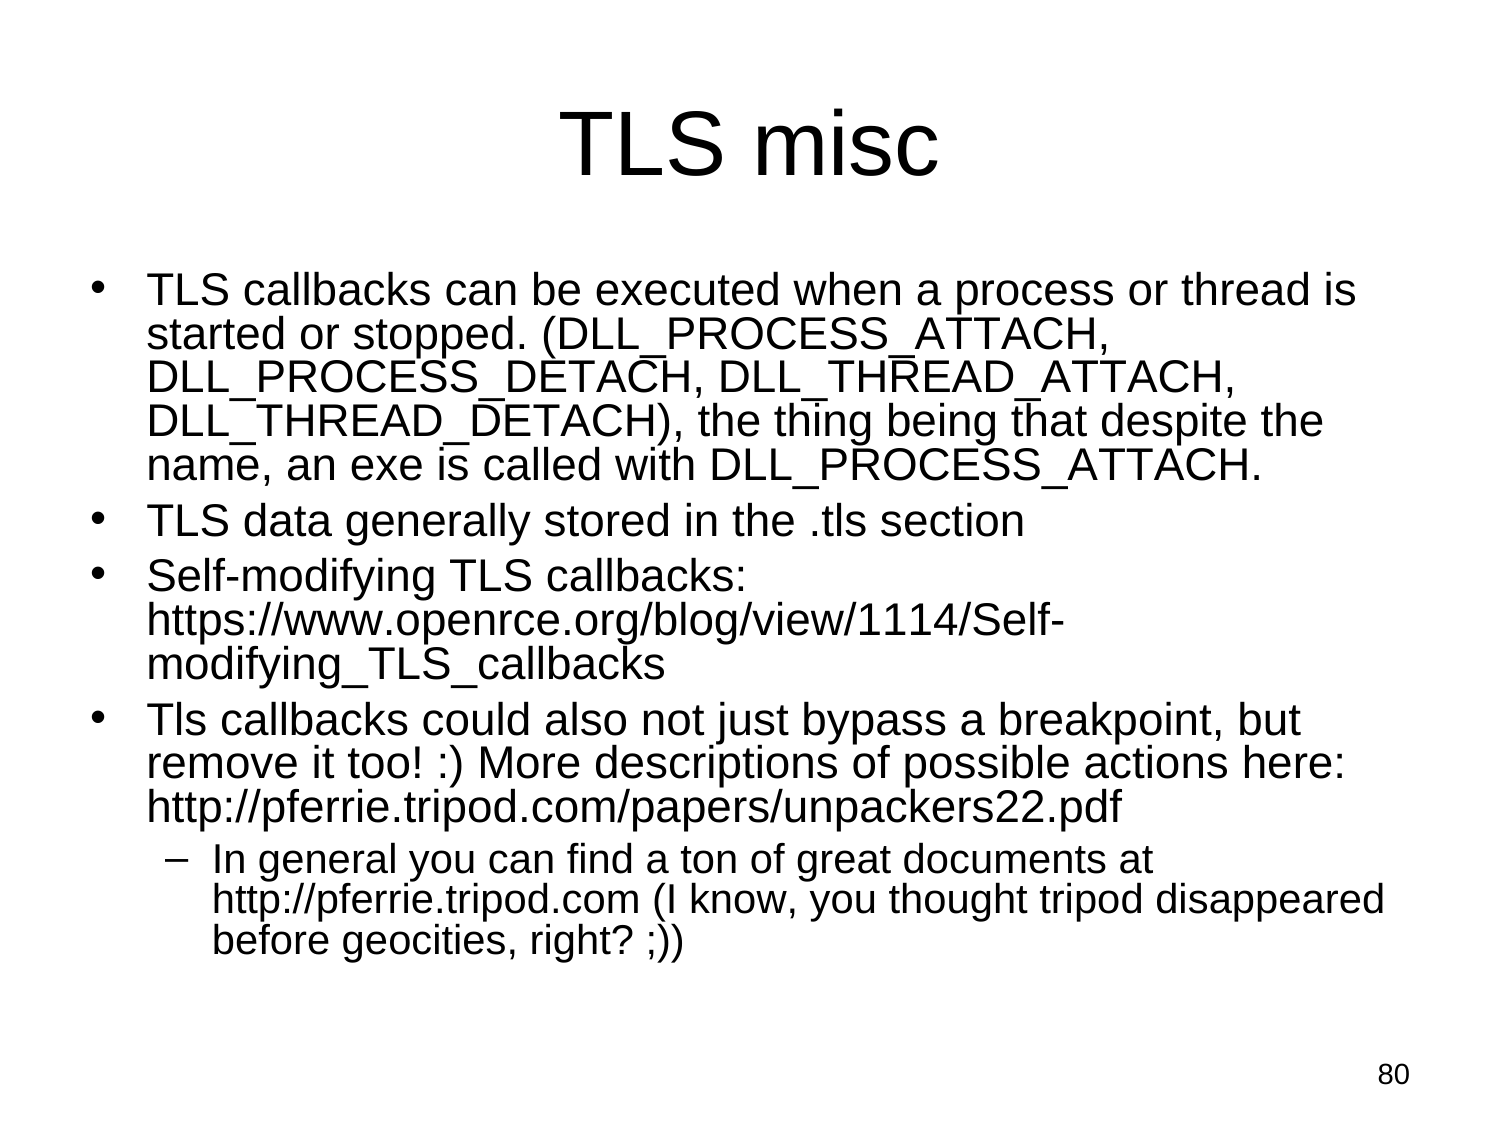

# TLS misc
TLS callbacks can be executed when a process or thread is started or stopped. (DLL_PROCESS_ATTACH, DLL_PROCESS_DETACH, DLL_THREAD_ATTACH, DLL_THREAD_DETACH), the thing being that despite the name, an exe is called with DLL_PROCESS_ATTACH.
TLS data generally stored in the .tls section
Self-modifying TLS callbacks: https://www.openrce.org/blog/view/1114/Self-modifying_TLS_callbacks
Tls callbacks could also not just bypass a breakpoint, but remove it too! :) More descriptions of possible actions here: http://pferrie.tripod.com/papers/unpackers22.pdf
In general you can find a ton of great documents at http://pferrie.tripod.com (I know, you thought tripod disappeared before geocities, right? ;))